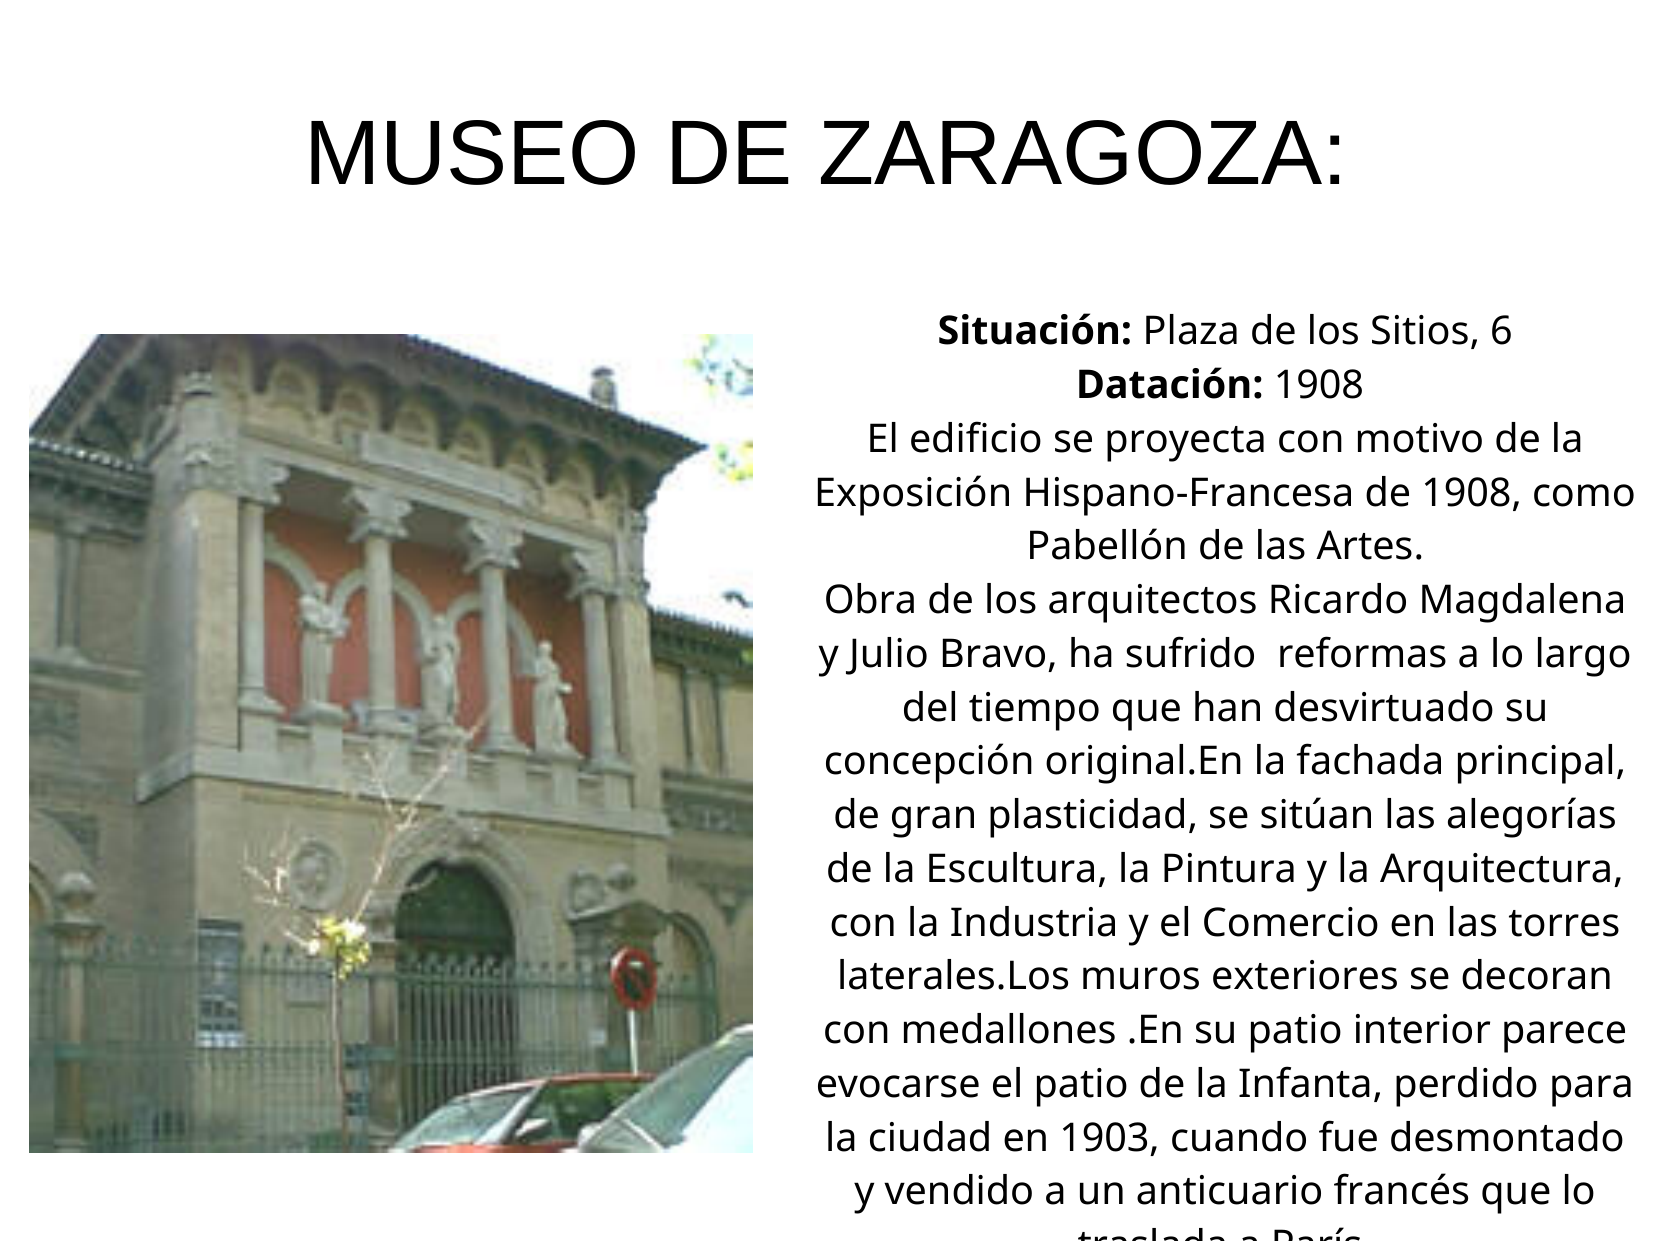

# MUSEO DE ZARAGOZA:
Situación: Plaza de los Sitios, 6
Datación: 1908
El edificio se proyecta con motivo de la Exposición Hispano-Francesa de 1908, como Pabellón de las Artes.
Obra de los arquitectos Ricardo Magdalena y Julio Bravo, ha sufrido reformas a lo largo del tiempo que han desvirtuado su concepción original.En la fachada principal, de gran plasticidad, se sitúan las alegorías de la Escultura, la Pintura y la Arquitectura, con la Industria y el Comercio en las torres laterales.Los muros exteriores se decoran con medallones .En su patio interior parece evocarse el patio de la Infanta, perdido para la ciudad en 1903, cuando fue desmontado y vendido a un anticuario francés que lo traslada a París.